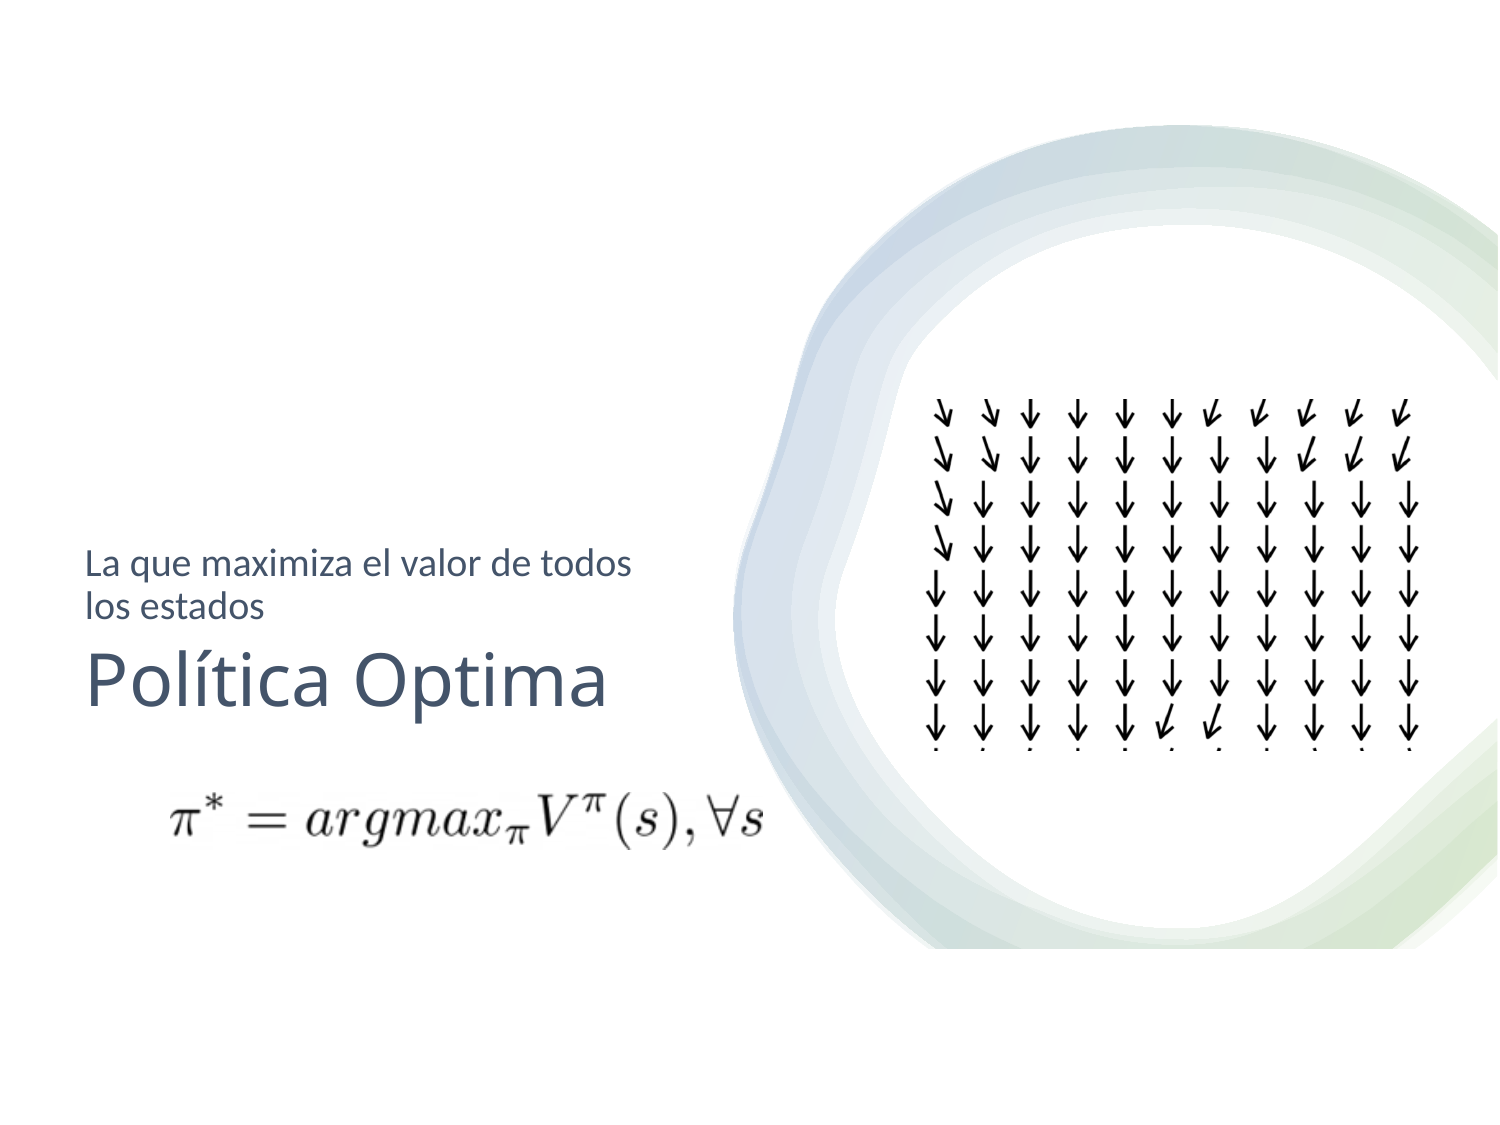

La que maximiza el valor de todos los estados
# Política Optima